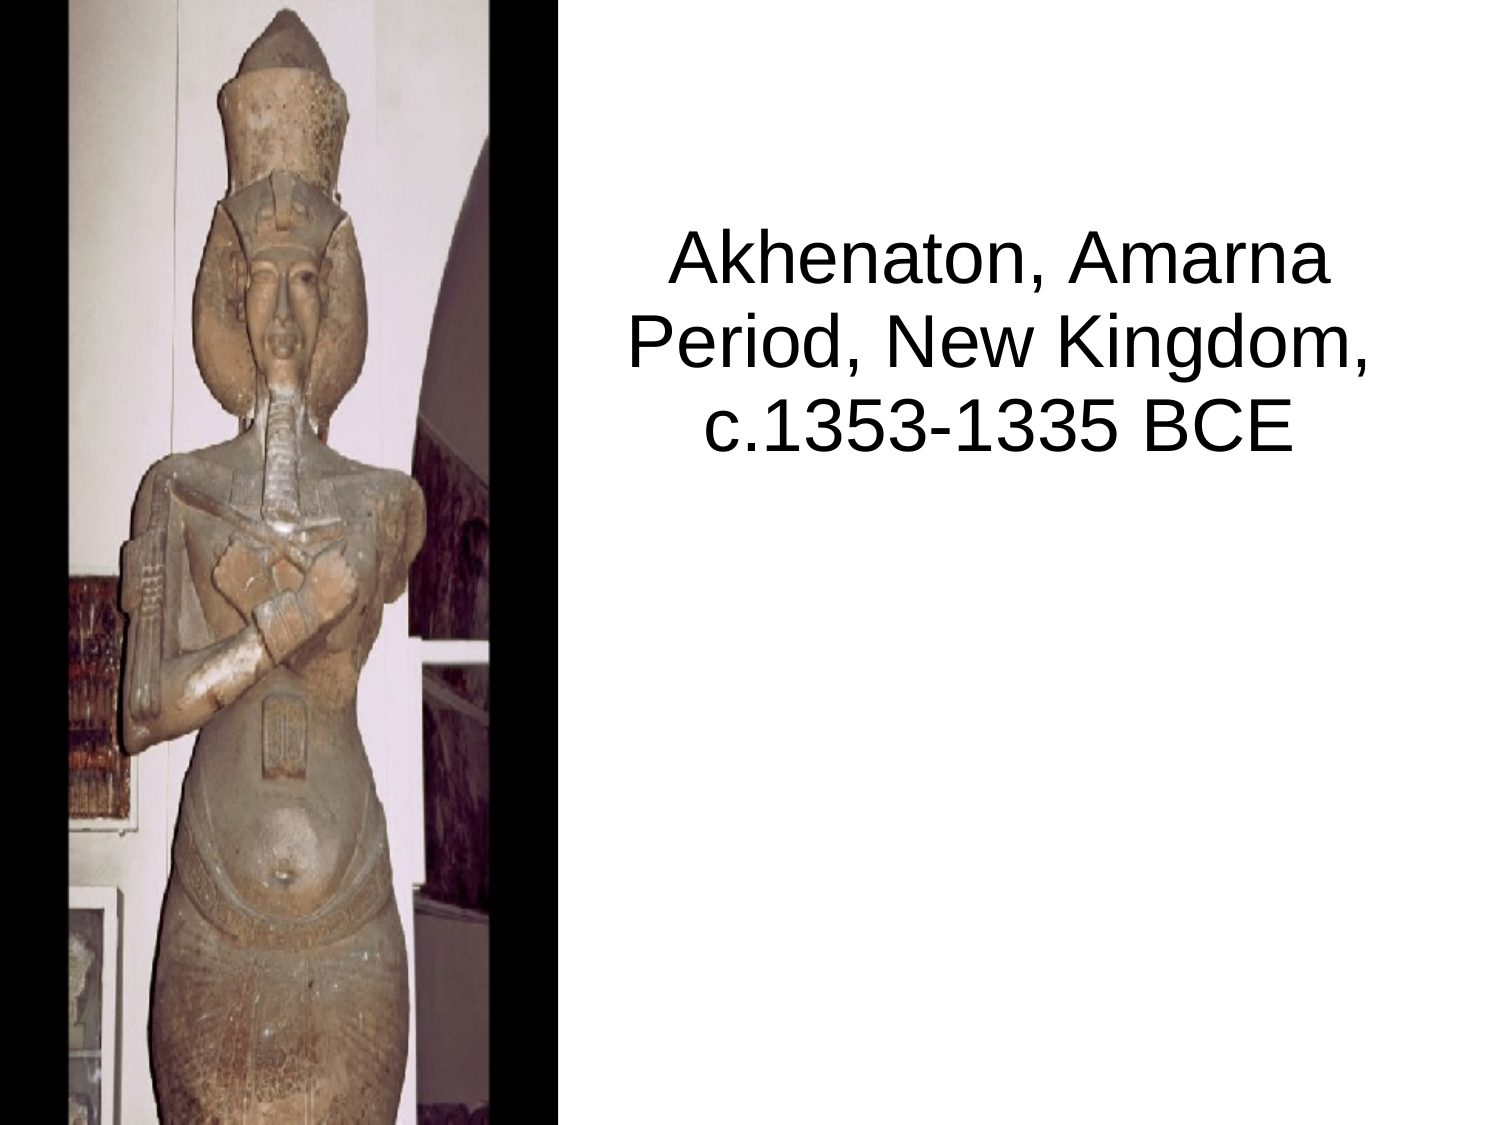

# Akhenaton, Amarna Period, New Kingdom, c.1353-1335 BCE